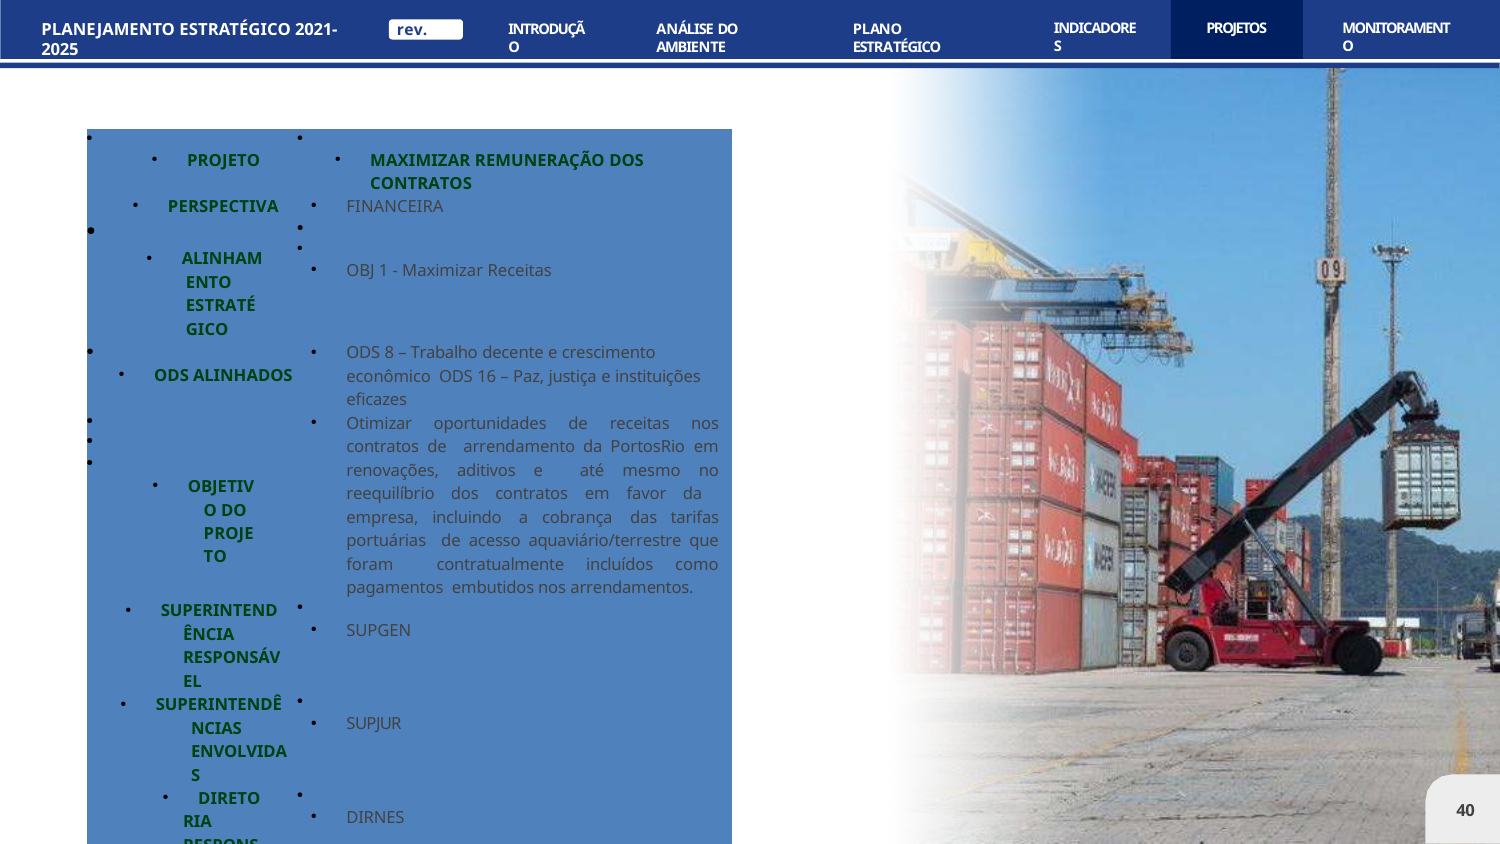

PLANEJAMENTO ESTRATÉGICO 2021-2025
INDICADORES
PROJETOS
MONITORAMENTO
rev. 2022
INTRODUÇÃO
ANÁLISE DO AMBIENTE
PLANO ESTRATÉGICO
| PROJETO | MAXIMIZAR REMUNERAÇÃO DOS CONTRATOS |
| --- | --- |
| PERSPECTIVA | FINANCEIRA |
| ALINHAMENTO ESTRATÉGICO | OBJ 1 - Maximizar Receitas |
| ODS ALINHADOS | ODS 8 – Trabalho decente e crescimento econômico ODS 16 – Paz, justiça e instituições eﬁcazes |
| OBJETIVO DO PROJETO | Otimizar oportunidades de receitas nos contratos de arrendamento da PortosRio em renovações, aditivos e até mesmo no reequilíbrio dos contratos em favor da empresa, incluindo a cobrança das tarifas portuárias de acesso aquaviário/terrestre que foram contratualmente incluídos como pagamentos embutidos nos arrendamentos. |
| SUPERINTENDÊNCIA RESPONSÁVEL | SUPGEN |
| SUPERINTENDÊNCIAS ENVOLVIDAS | SUPJUR |
| DIRETORIA RESPONSÁVEL | DIRNES |